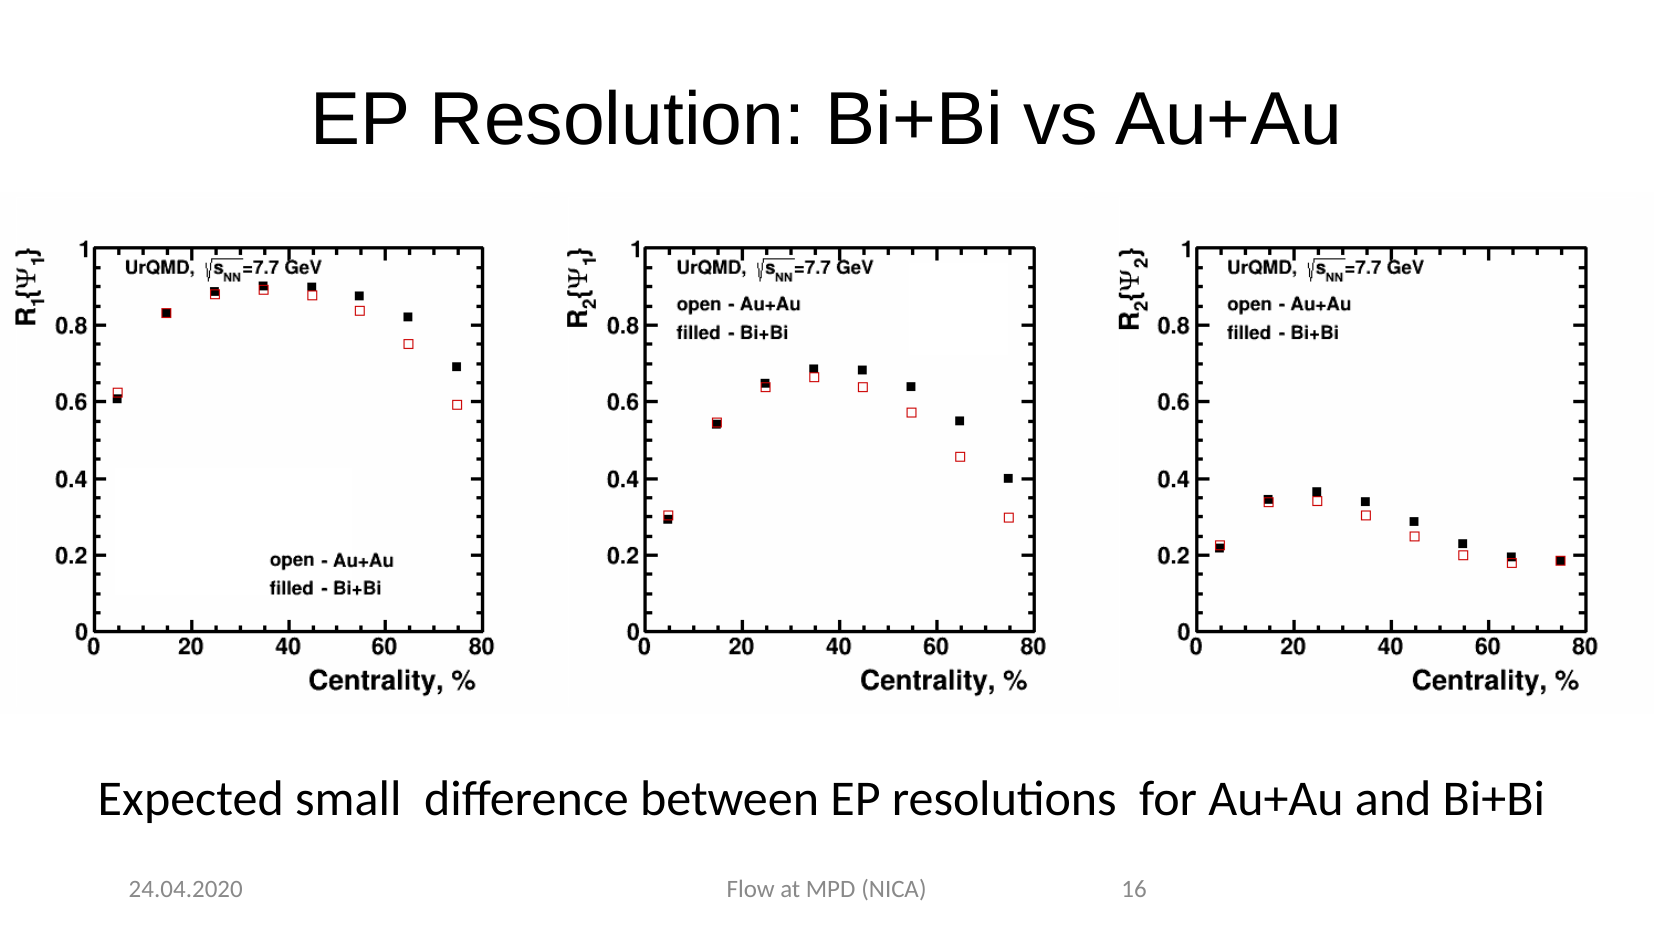

EP Resolution: Bi+Bi vs Au+Au
Expected small difference between EP resolutions for Au+Au and Bi+Bi
24.04.2020
Flow at MPD (NICA)